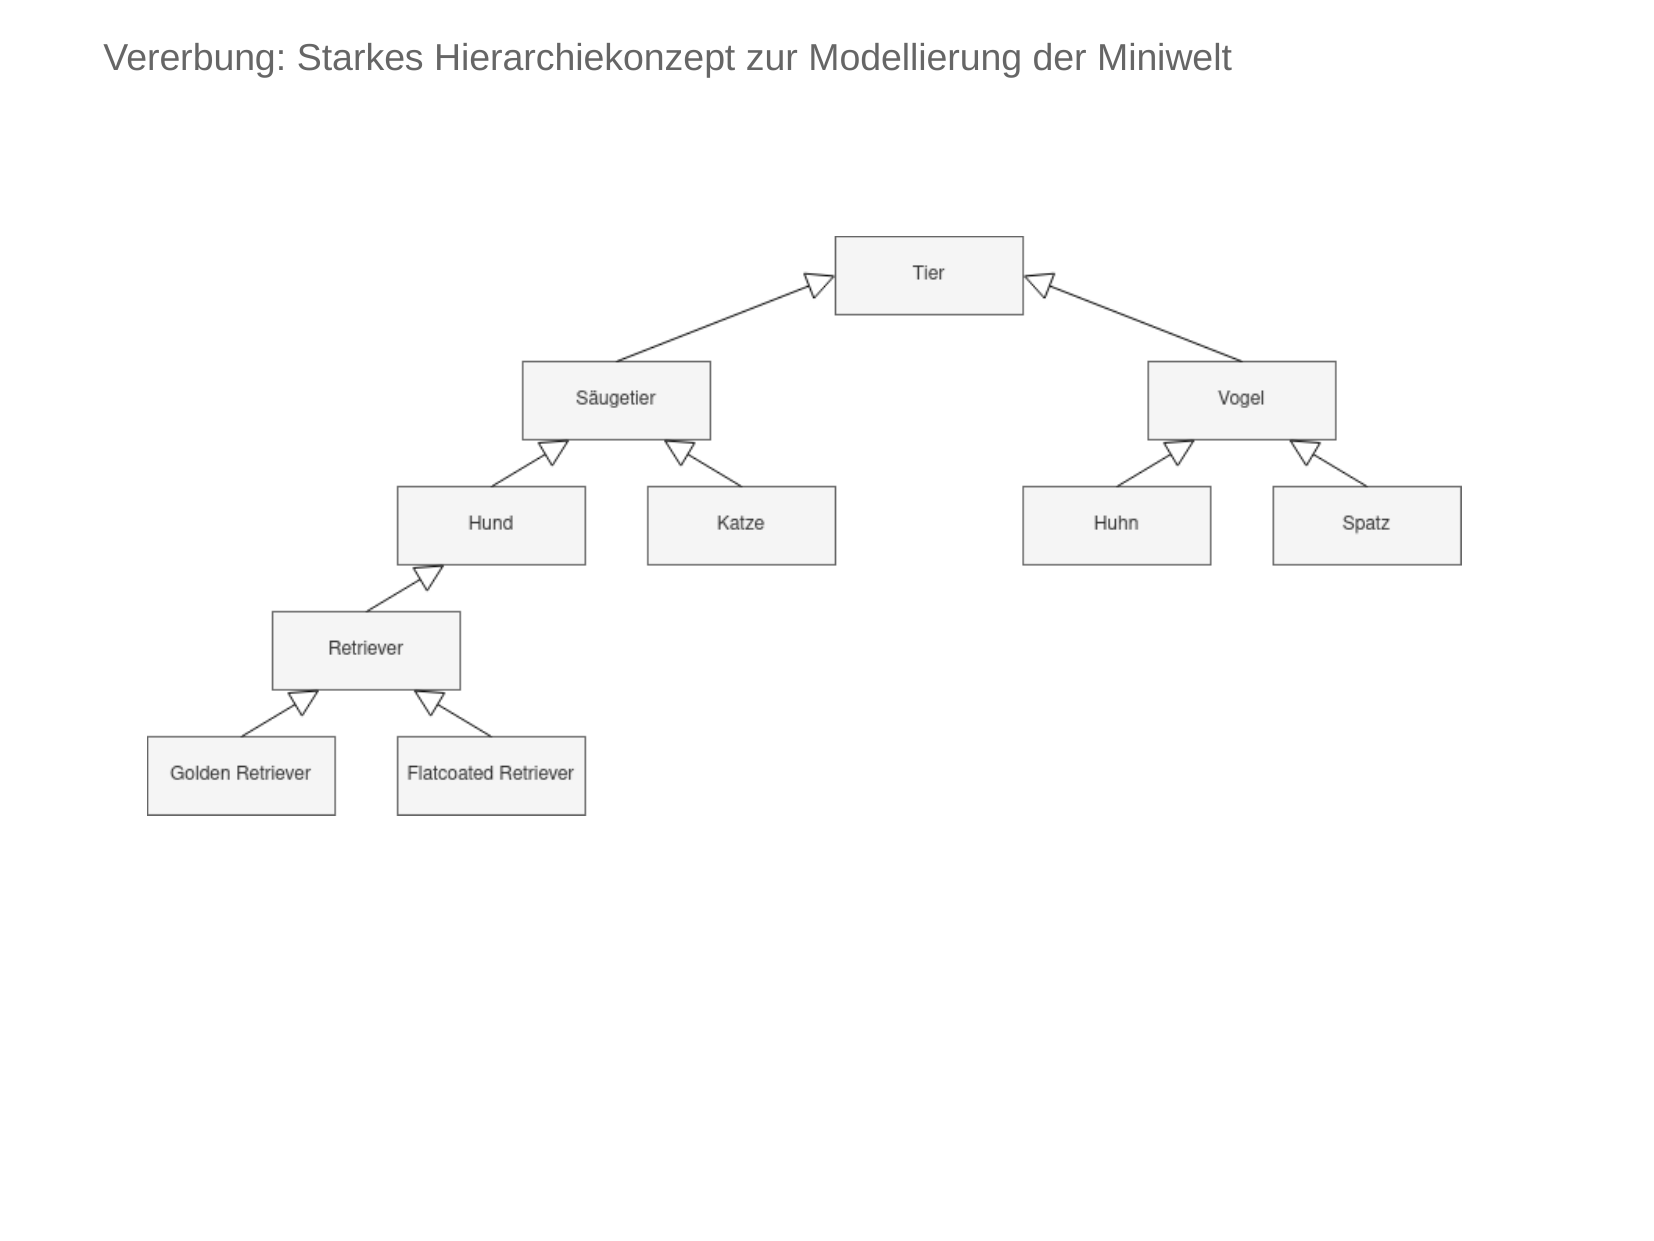

Vererbung: Starkes Hierarchiekonzept zur Modellierung der Miniwelt